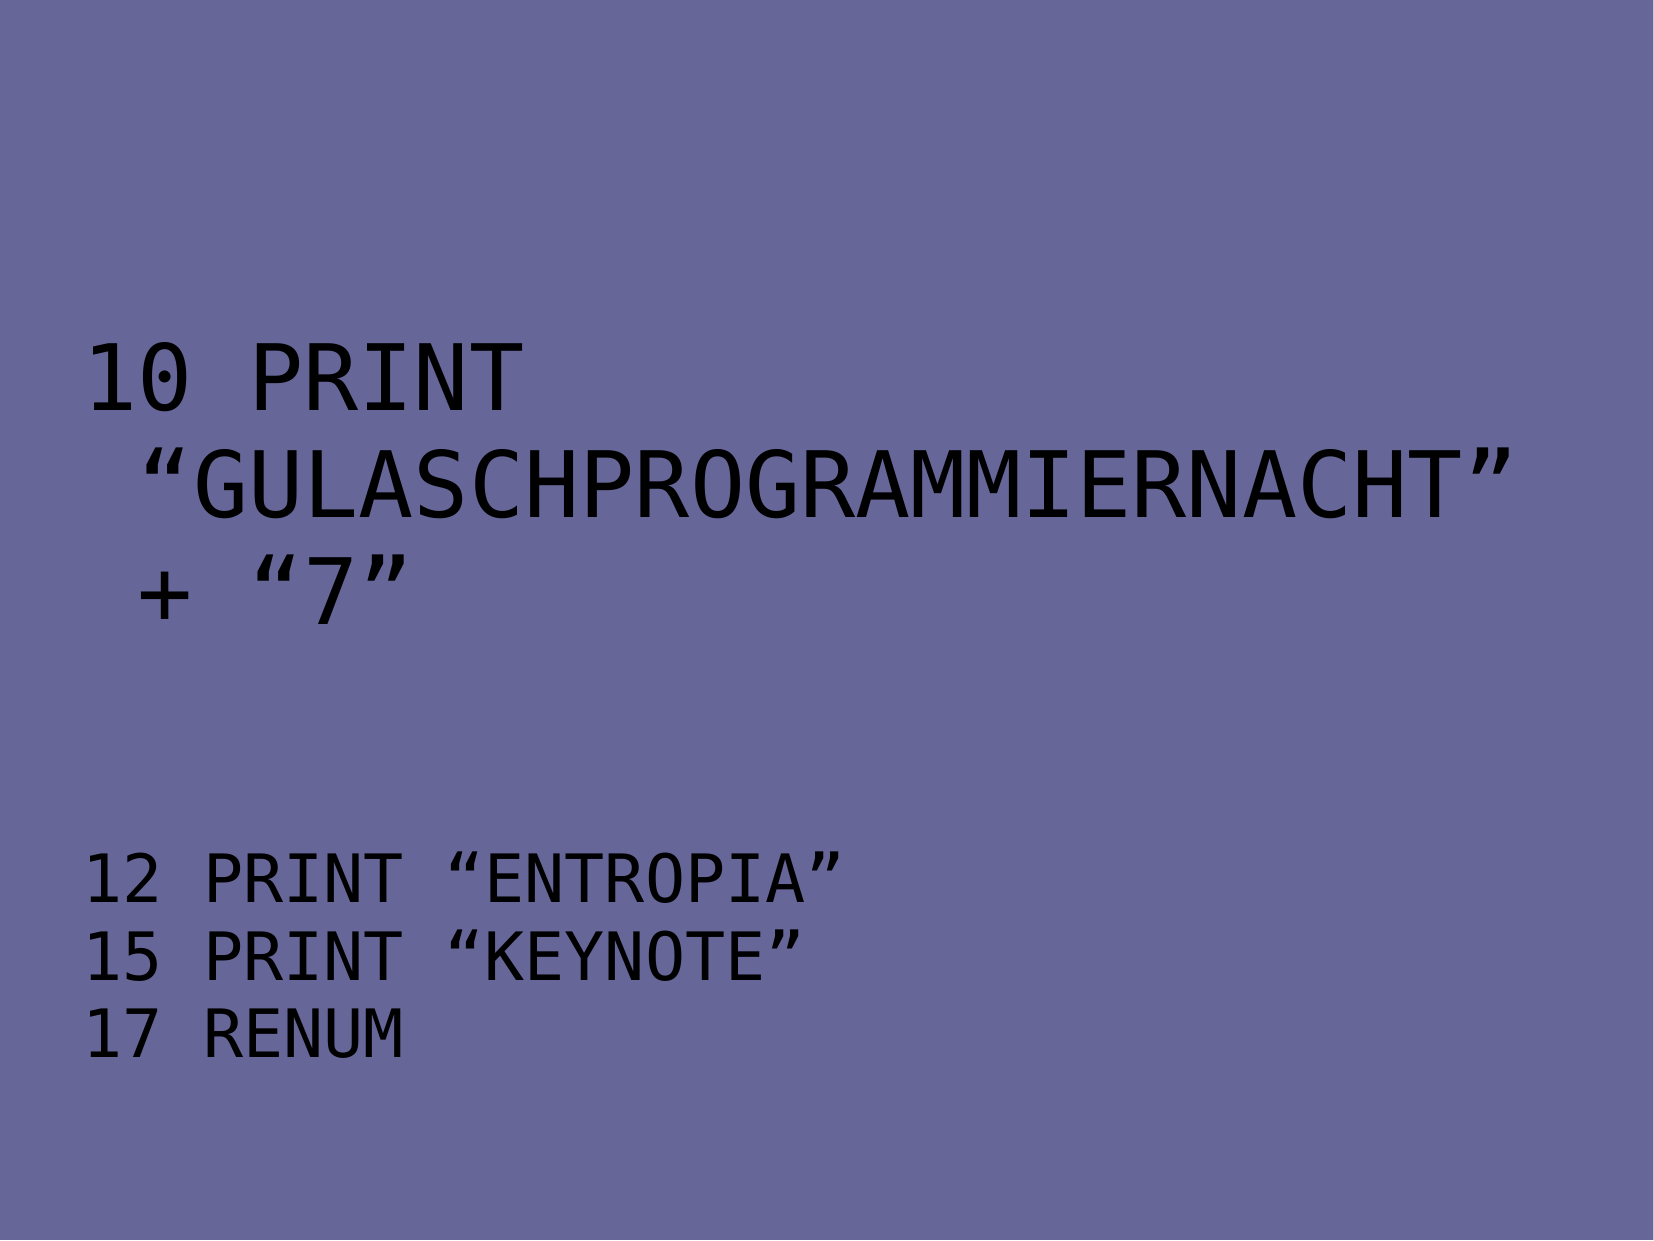

#
10 PRINT
 “GULASCHPROGRAMMIERNACHT”
 + “7”
12 PRINT “ENTROPIA”
15 PRINT “KEYNOTE”
17 RENUM